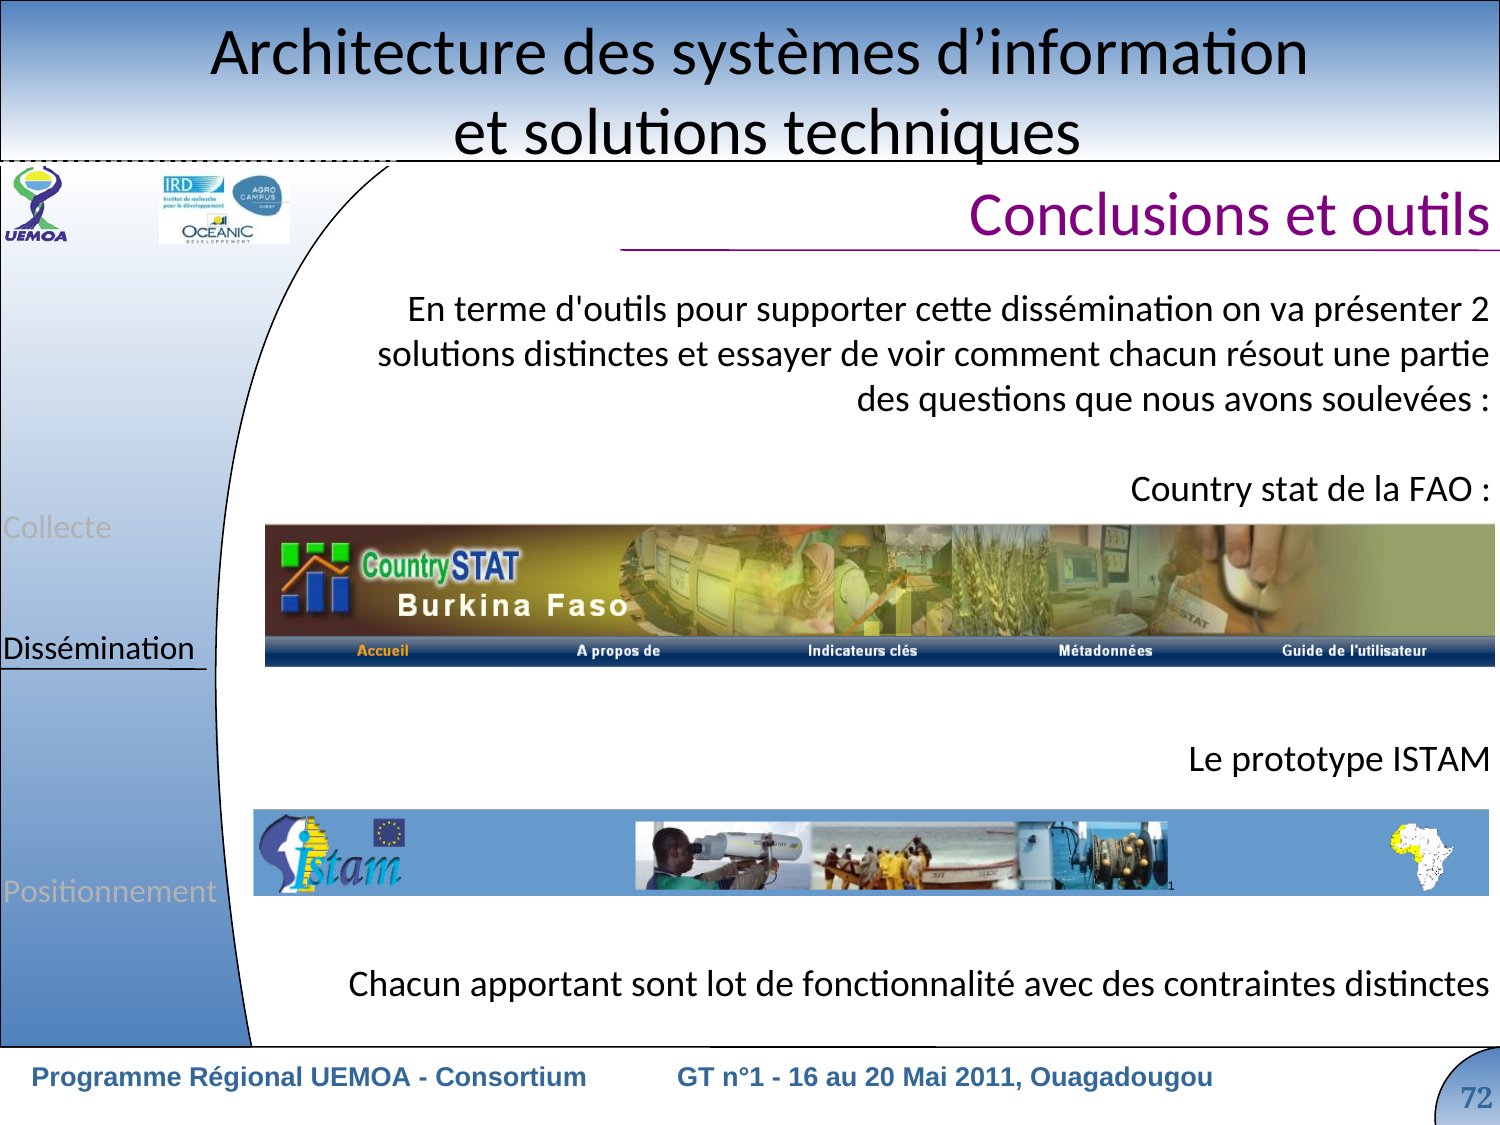

Architecture des systèmes d’information
et solutions techniques
Conclusions et outils
En terme d'outils pour supporter cette dissémination on va présenter 2 solutions distinctes et essayer de voir comment chacun résout une partie des questions que nous avons soulevées :
	Country stat de la FAO :
	Le prototype ISTAM
Chacun apportant sont lot de fonctionnalité avec des contraintes distinctes
Collecte
Dissémination
Positionnement